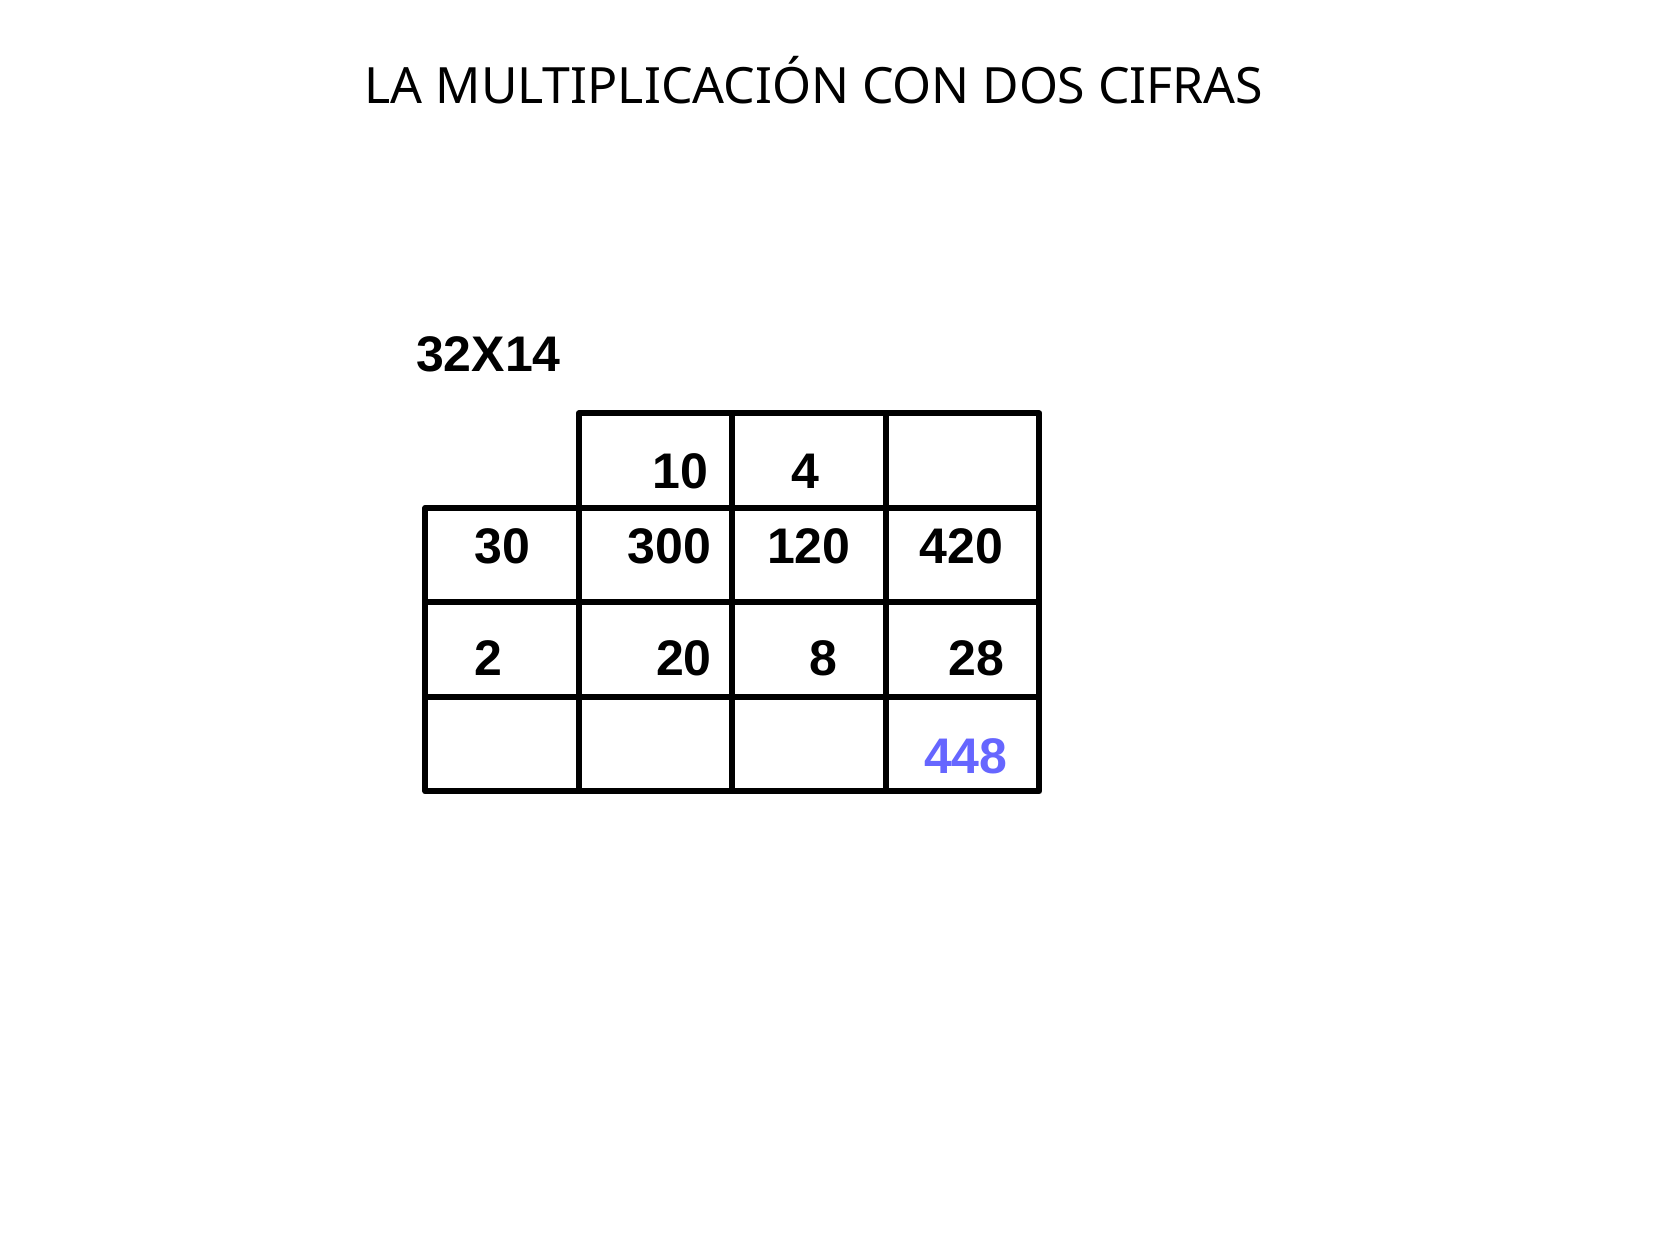

LA MULTIPLICACIÓN CON DOS CIFRAS
32X14
10 4
30 300 120 420
2 20 8 28
448